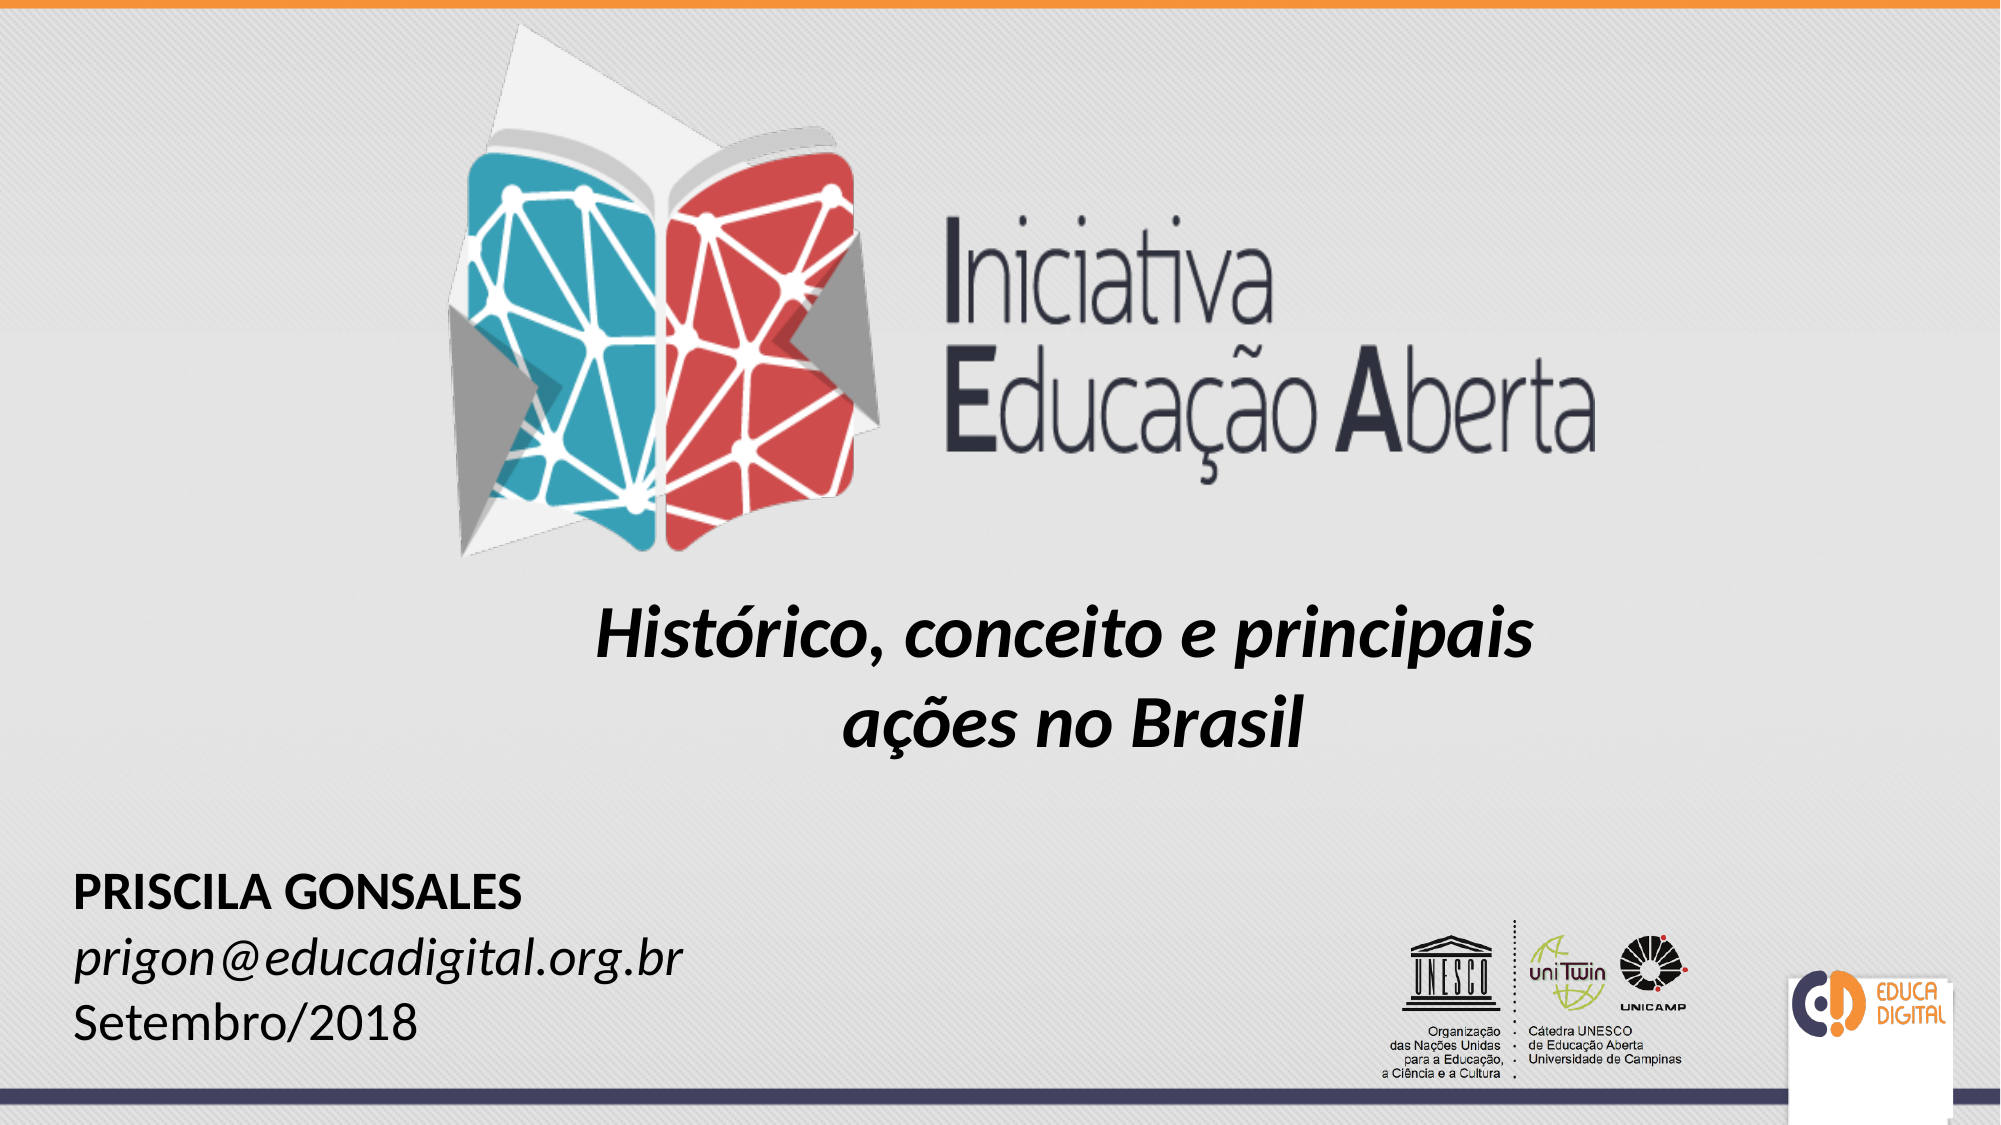

Histórico, conceito e principais
 ações no Brasil
PRISCILA GONSALES
prigon@educadigital.org.br
Setembro/2018